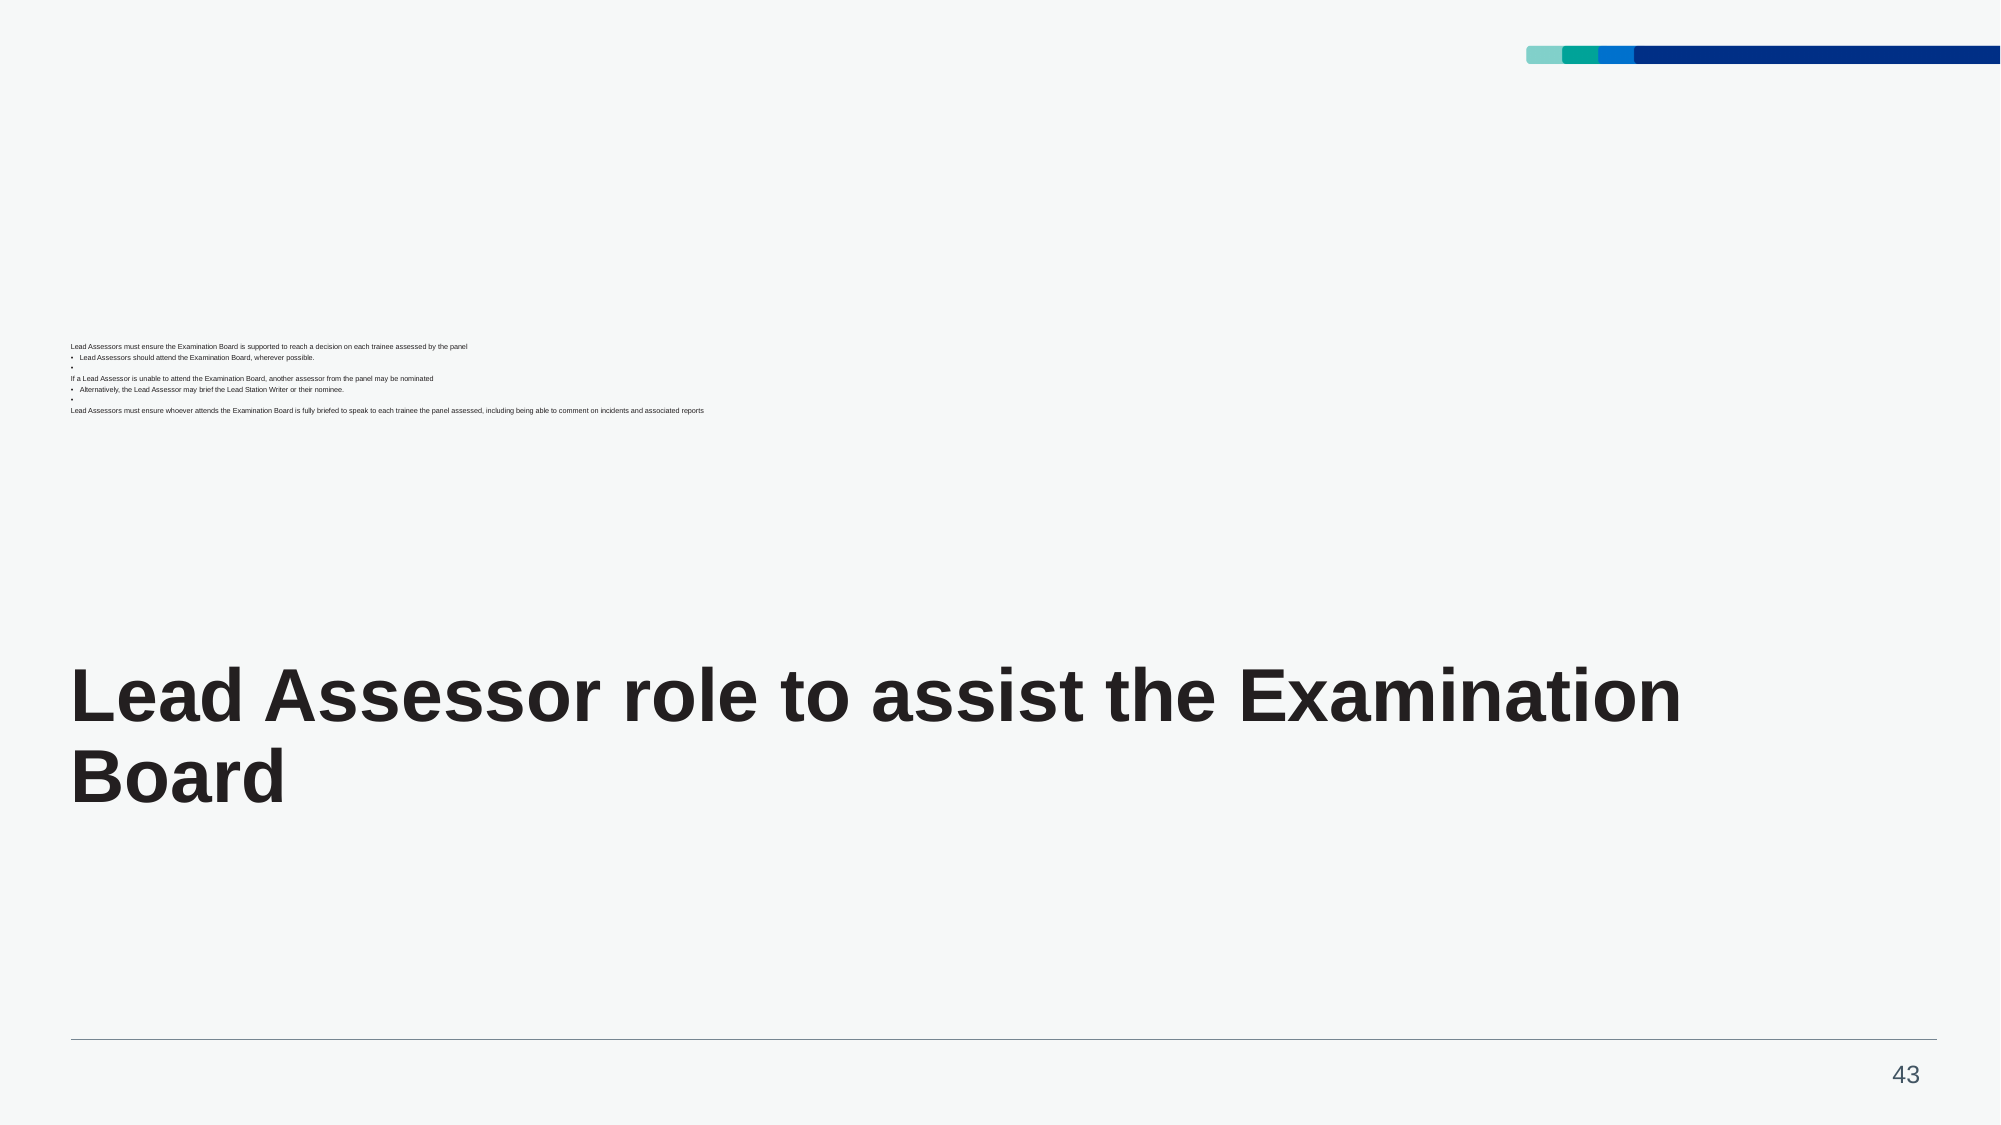

# Lead Assessors must ensure the Examination Board is supported to reach a decision on each trainee assessed by the panel
Lead Assessors should attend the Examination Board, wherever possible.
If a Lead Assessor is unable to attend the Examination Board, another assessor from the panel may be nominated
Alternatively, the Lead Assessor may brief the Lead Station Writer or their nominee.
Lead Assessors must ensure whoever attends the Examination Board is fully briefed to speak to each trainee the panel assessed, including being able to comment on incidents and associated reports
Lead Assessor role to assist the Examination Board